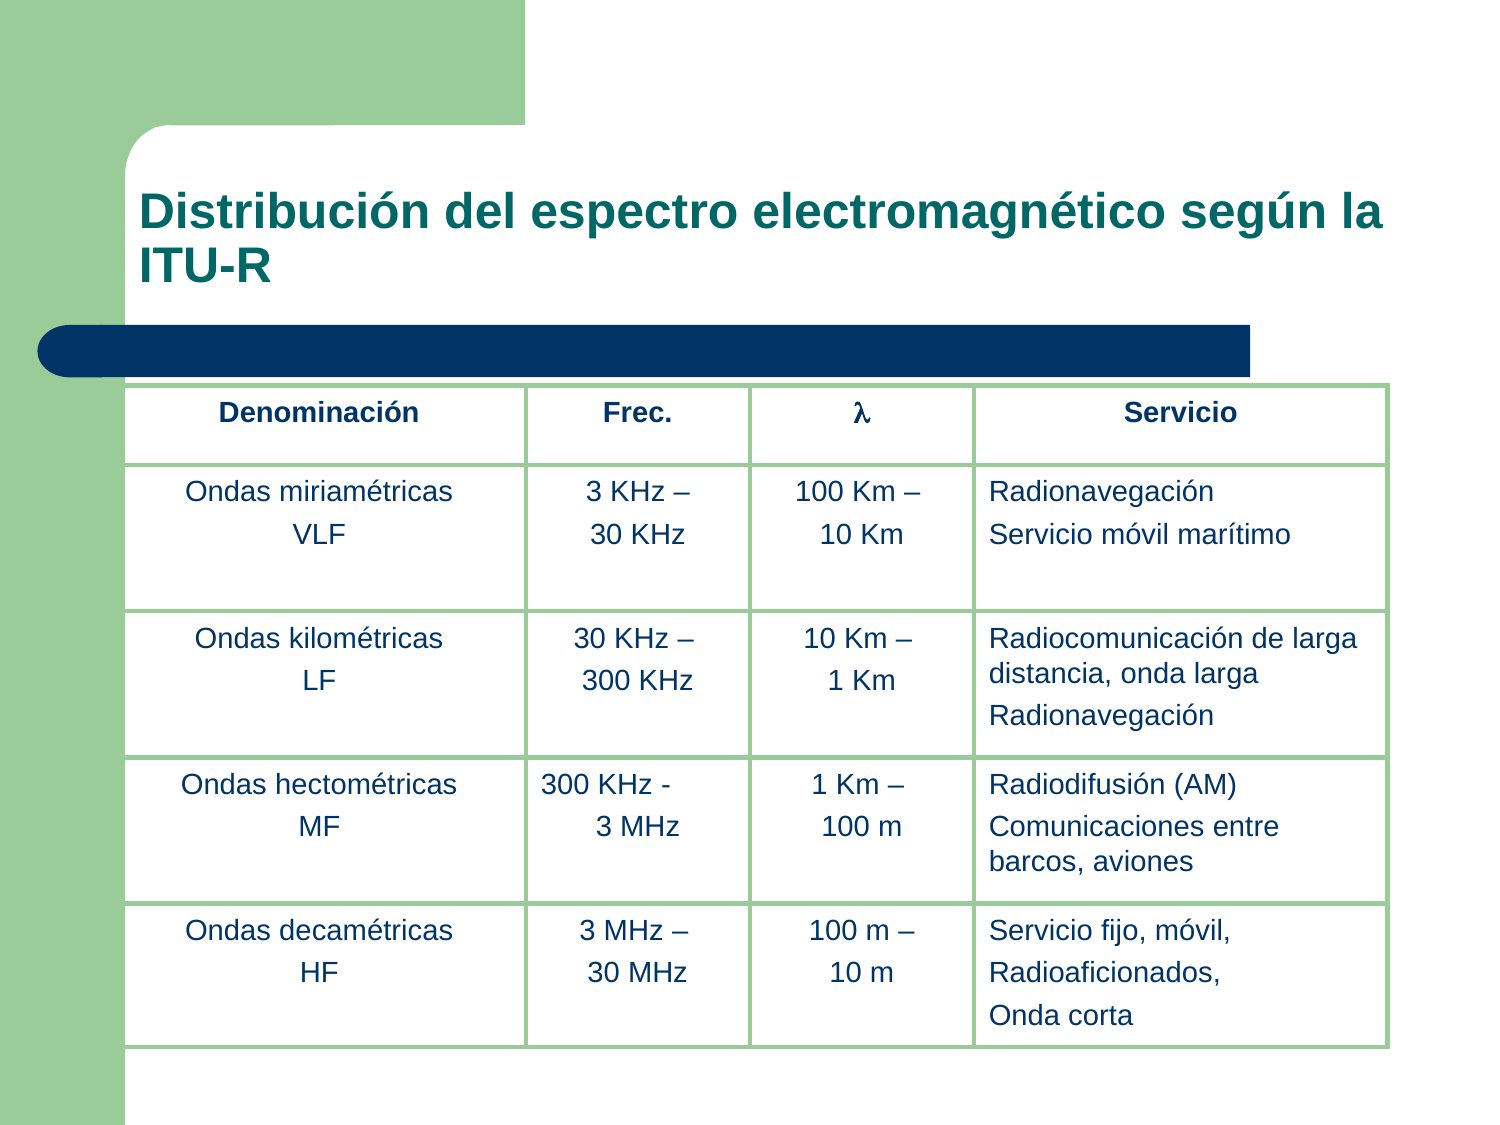

# Distribución del espectro electromagnético según la ITU-R
Denominación
Frec.

Servicio
Ondas miriamétricas
VLF
3 KHz –
30 KHz
100 Km –
10 Km
Radionavegación
Servicio móvil marítimo
Ondas kilométricas
LF
30 KHz –
300 KHz
10 Km –
1 Km
Radiocomunicación de larga distancia, onda larga
Radionavegación
Ondas hectométricas
MF
300 KHz -
3 MHz
1 Km –
100 m
Radiodifusión (AM)
Comunicaciones entre barcos, aviones
Ondas decamétricas
HF
3 MHz –
30 MHz
100 m –
10 m
Servicio fijo, móvil,
Radioaficionados,
Onda corta